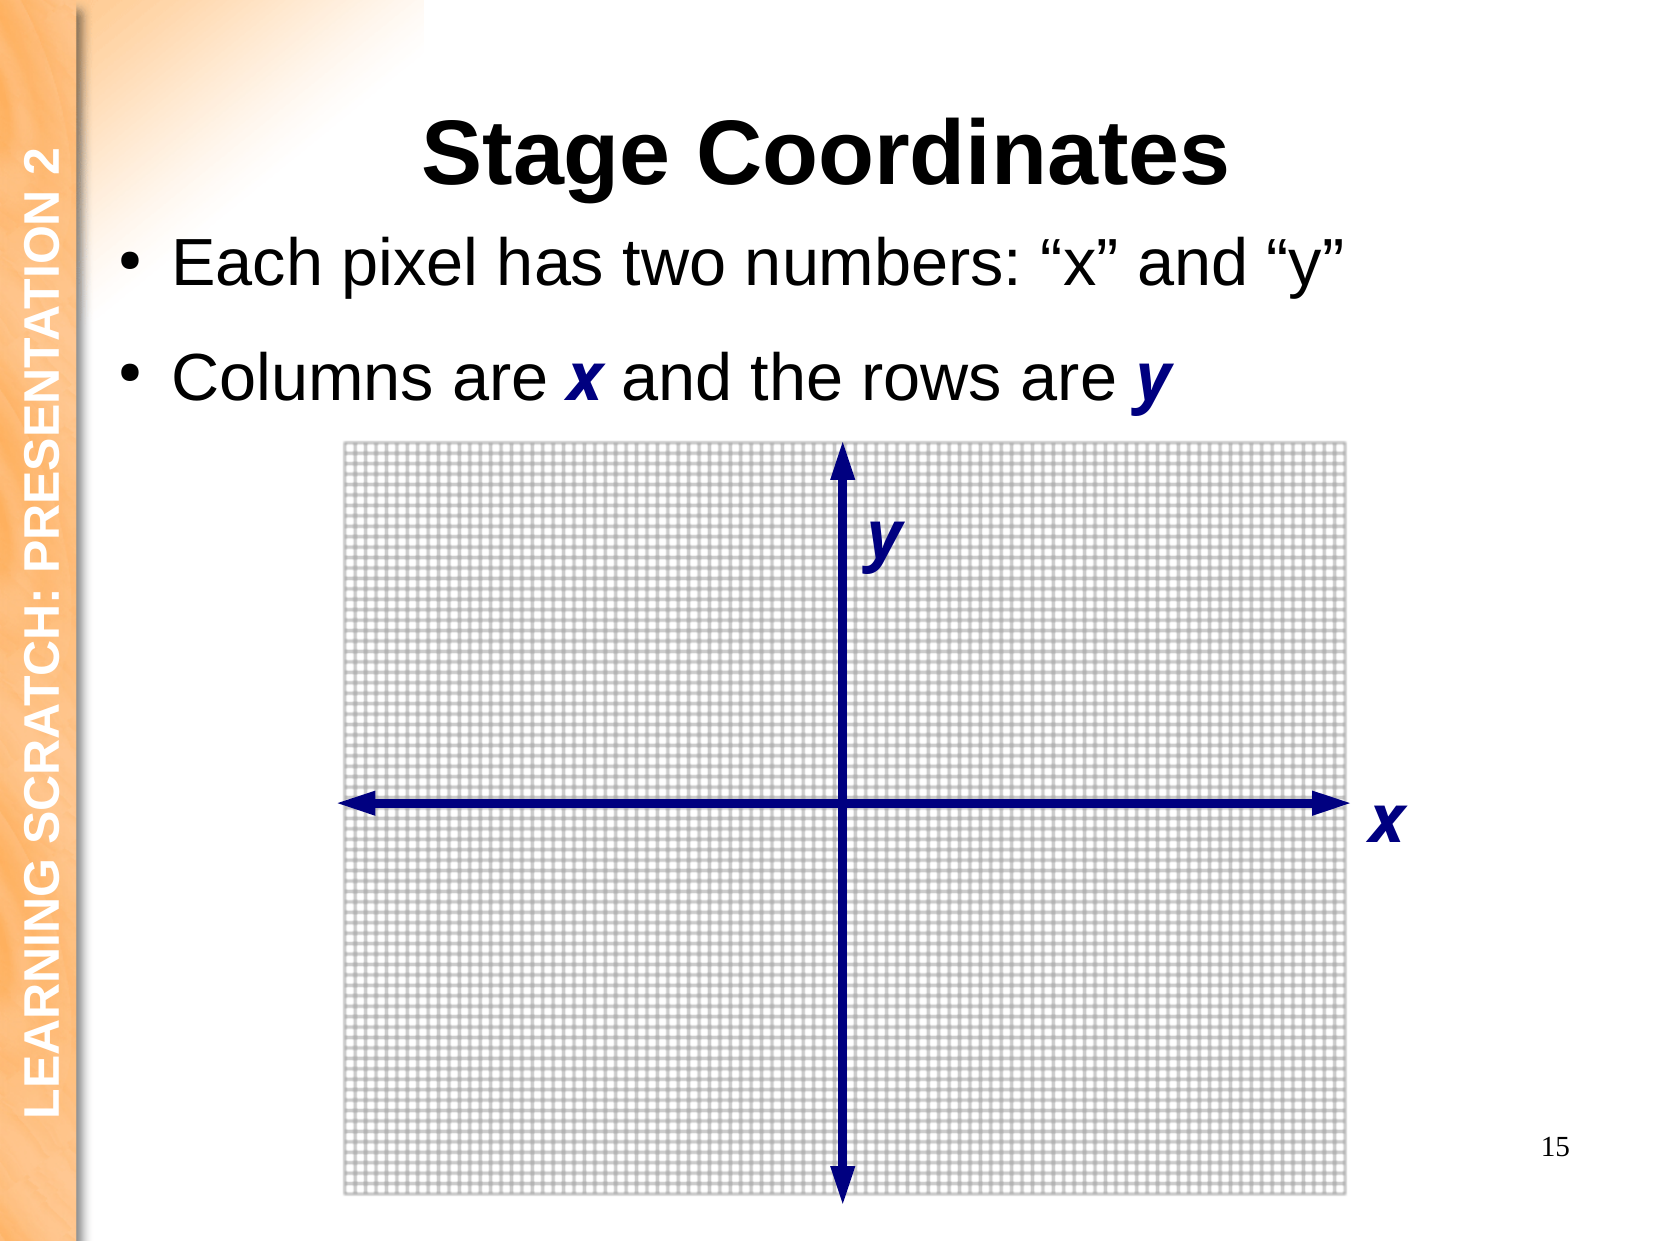

# Stage Coordinates
Each pixel has two numbers: “x” and “y”
Columns are x and the rows are y
y
x
15